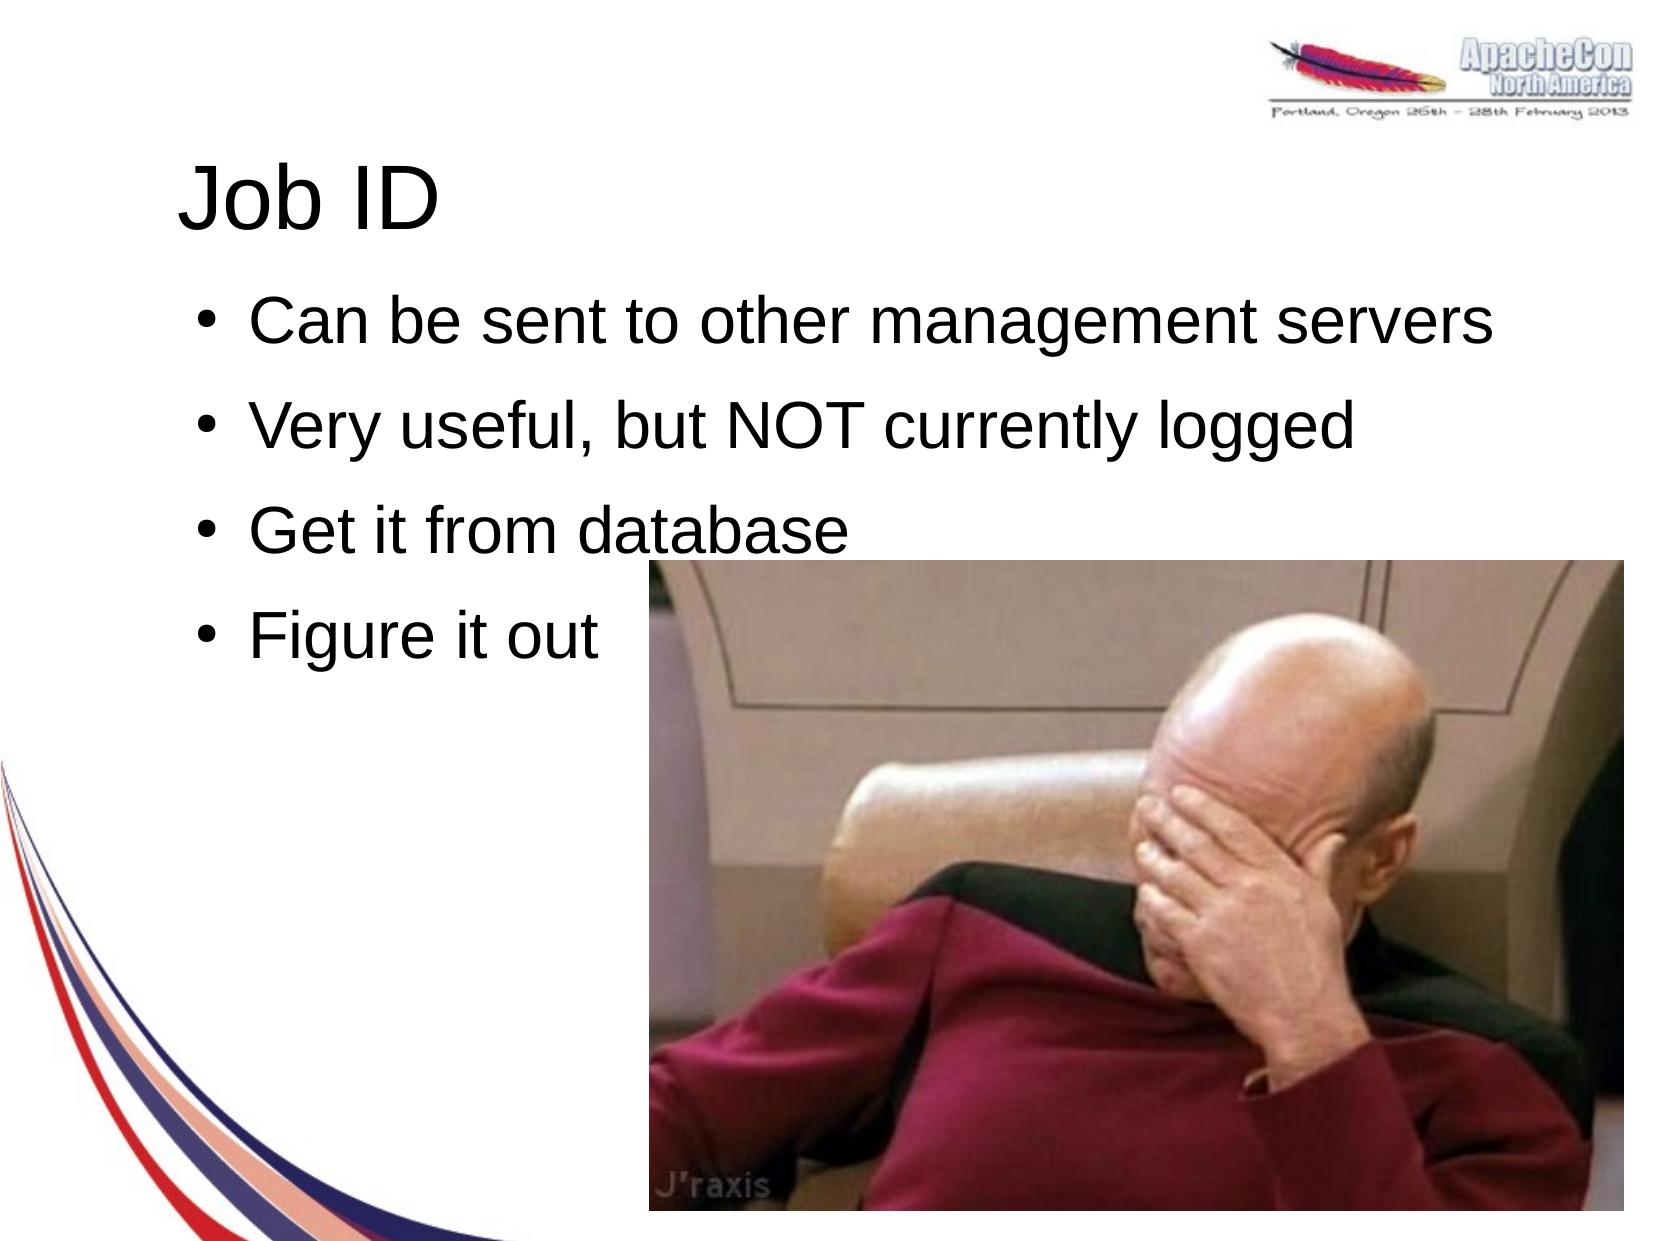

# Job ID
Can be sent to other management servers
Very useful, but NOT currently logged
Get it from database
Figure it out